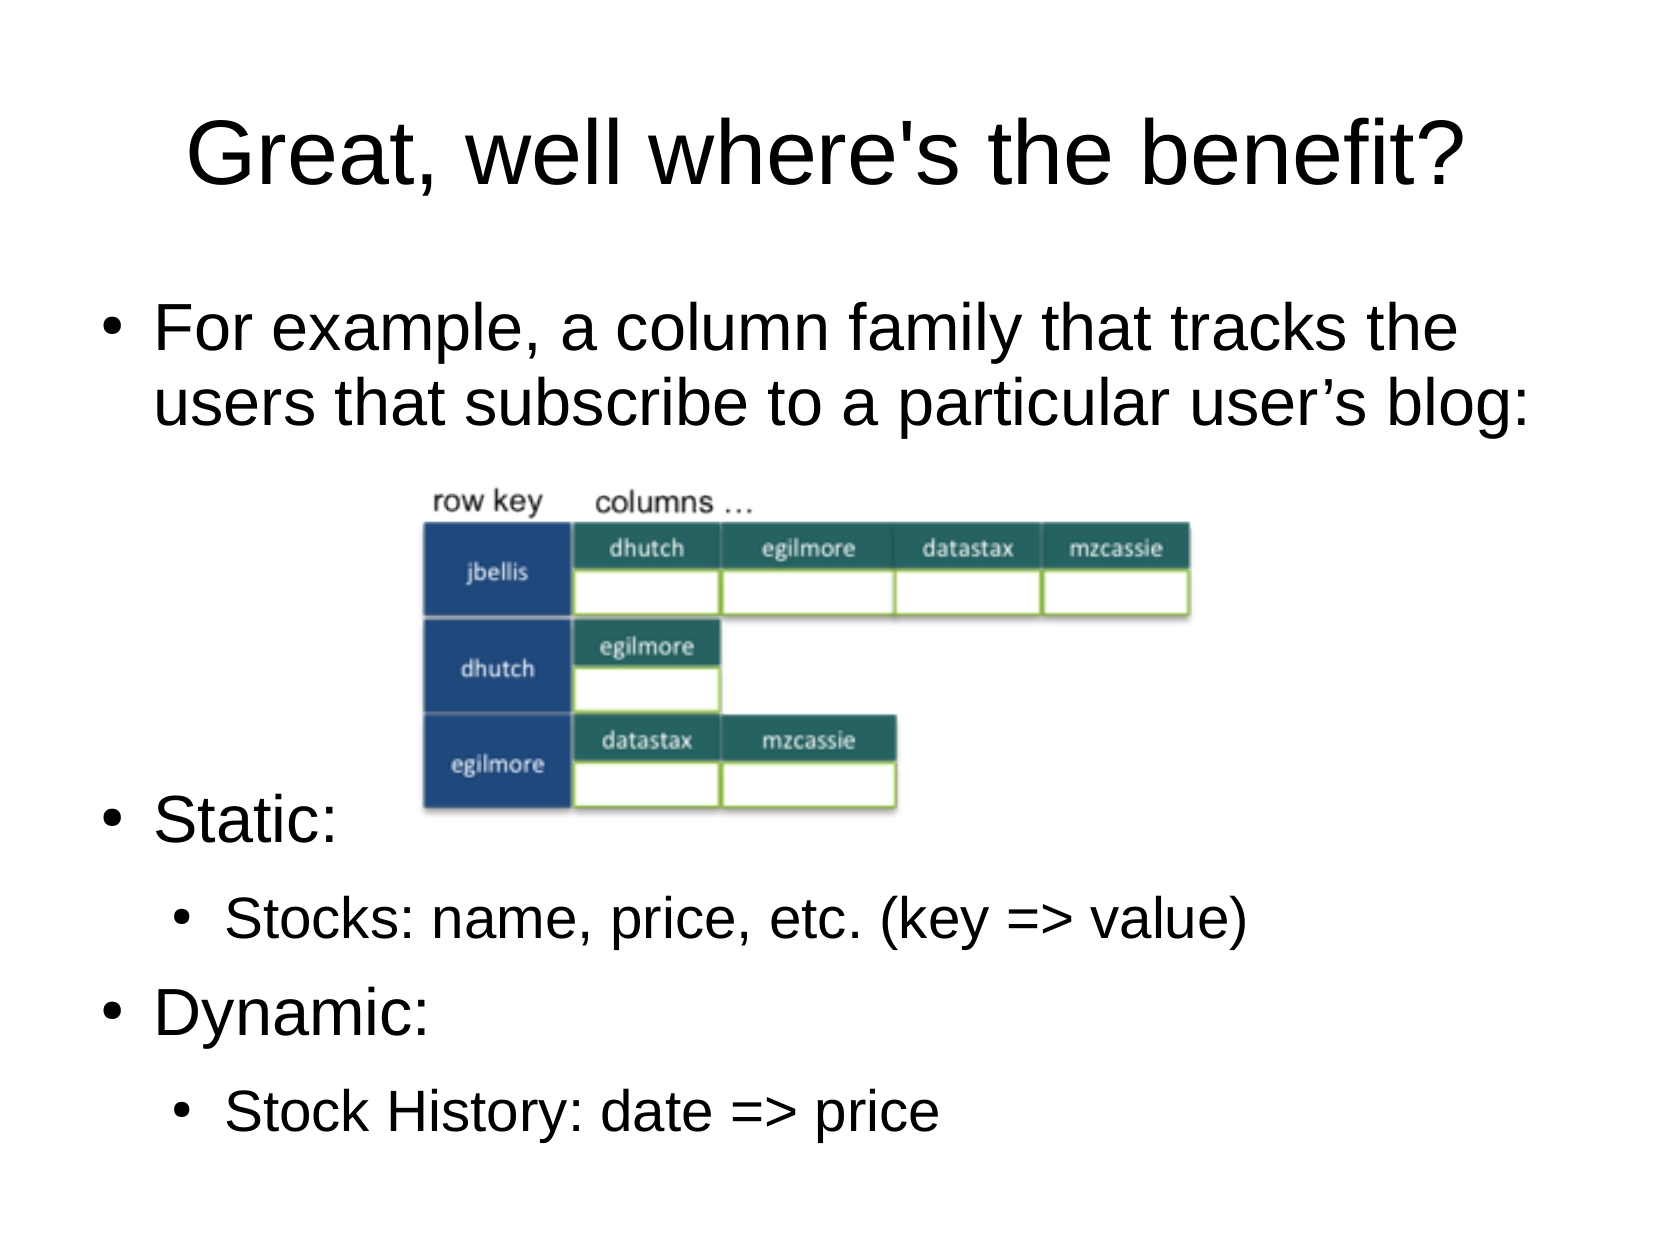

# Great, well where's the benefit?
For example, a column family that tracks the users that subscribe to a particular user’s blog:
Static:
Stocks: name, price, etc. (key => value)
Dynamic:
Stock History: date => price